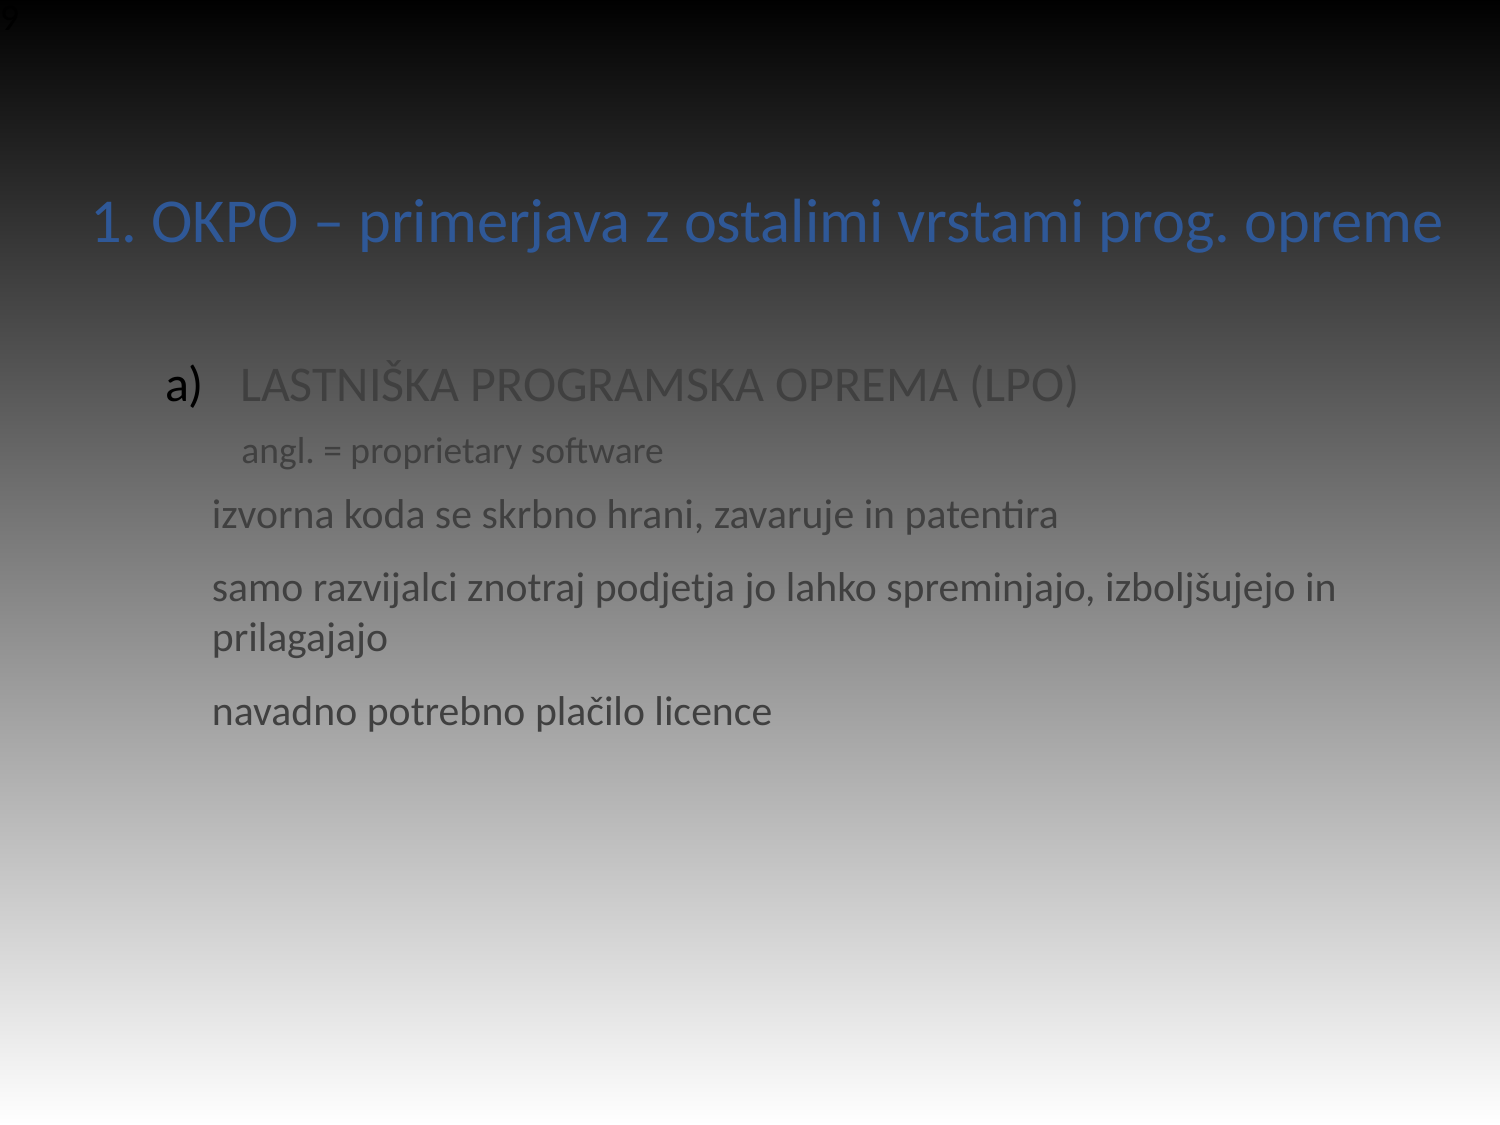

# 1. OKPO – primerjava z ostalimi vrstami prog. opreme
LASTNIŠKA PROGRAMSKA OPREMA (LPO)
 angl. = proprietary software
izvorna koda se skrbno hrani, zavaruje in patentira
samo razvijalci znotraj podjetja jo lahko spreminjajo, izboljšujejo in prilagajajo
navadno potrebno plačilo licence